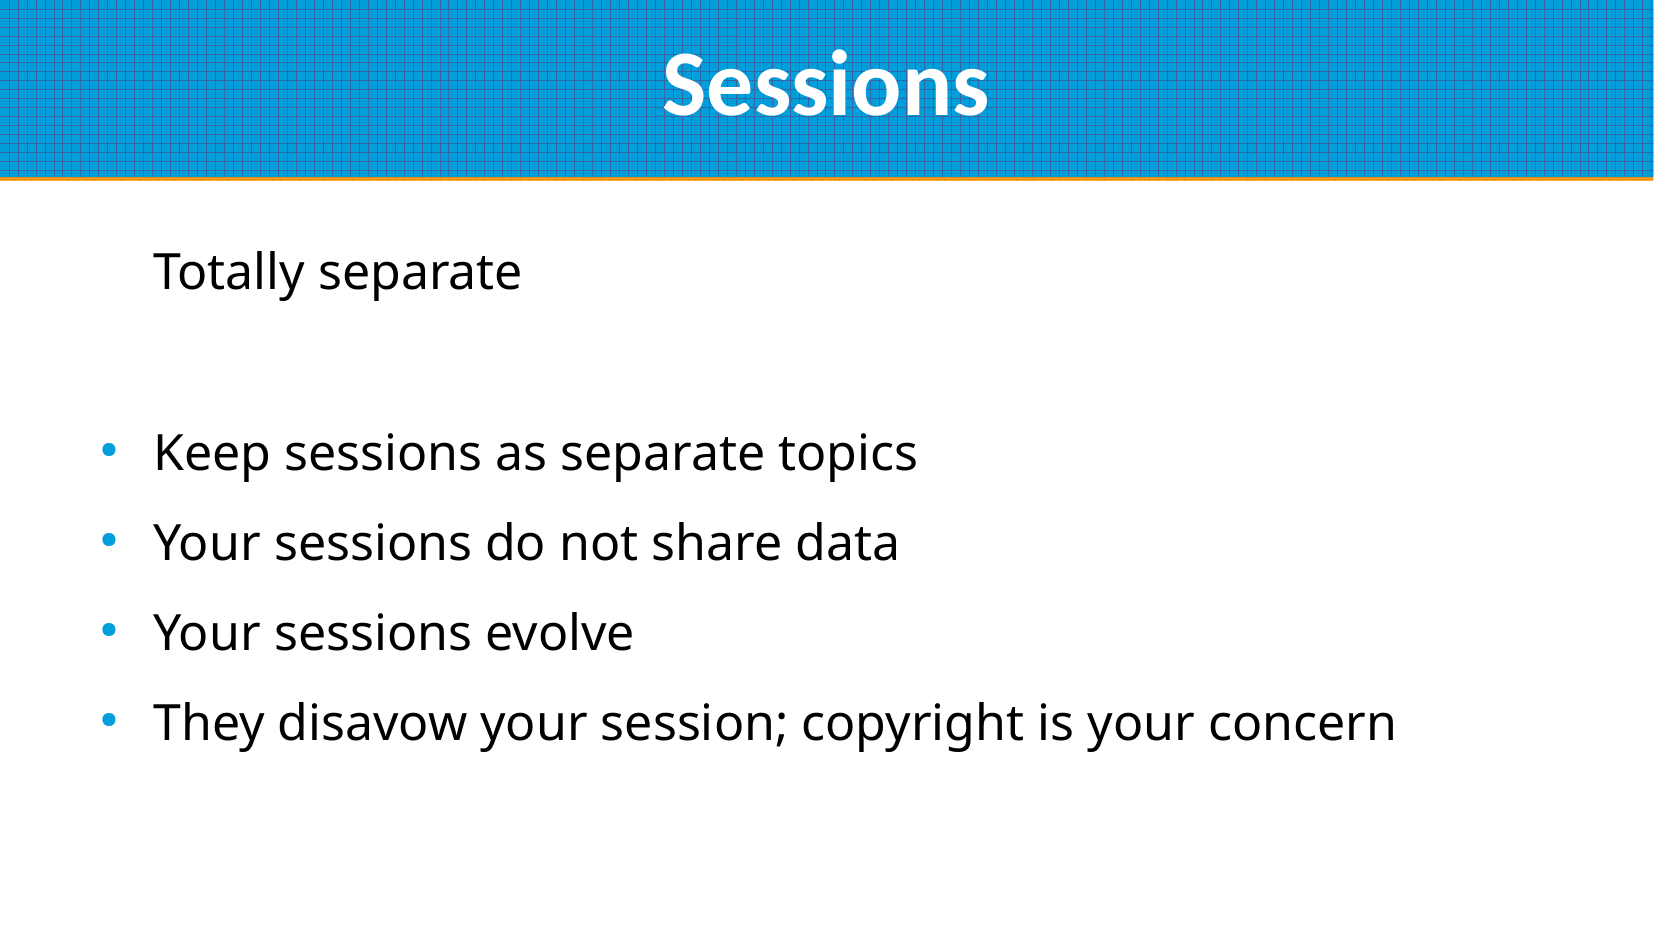

# Sessions
Totally separate
Keep sessions as separate topics
Your sessions do not share data
Your sessions evolve
They disavow your session; copyright is your concern